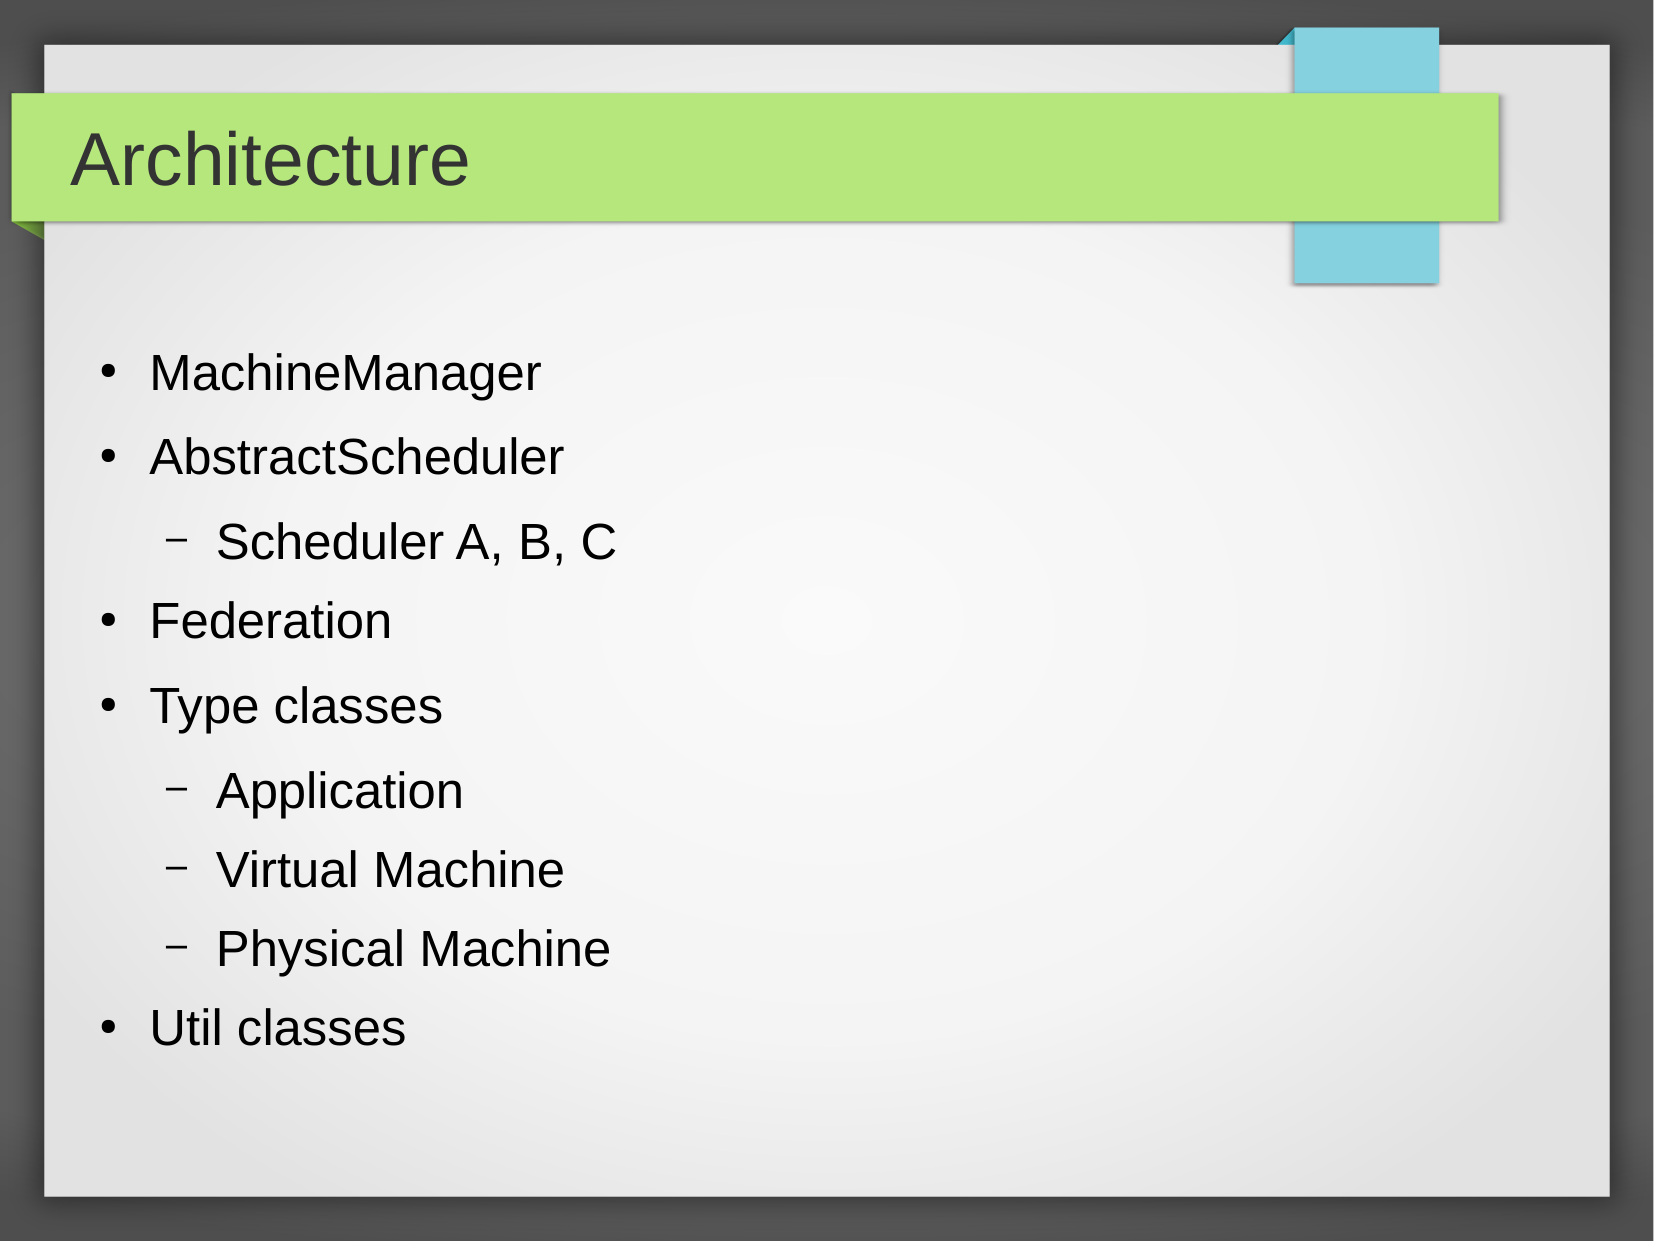

# Architecture
MachineManager
AbstractScheduler
Scheduler A, B, C
Federation
Type classes
Application
Virtual Machine
Physical Machine
Util classes